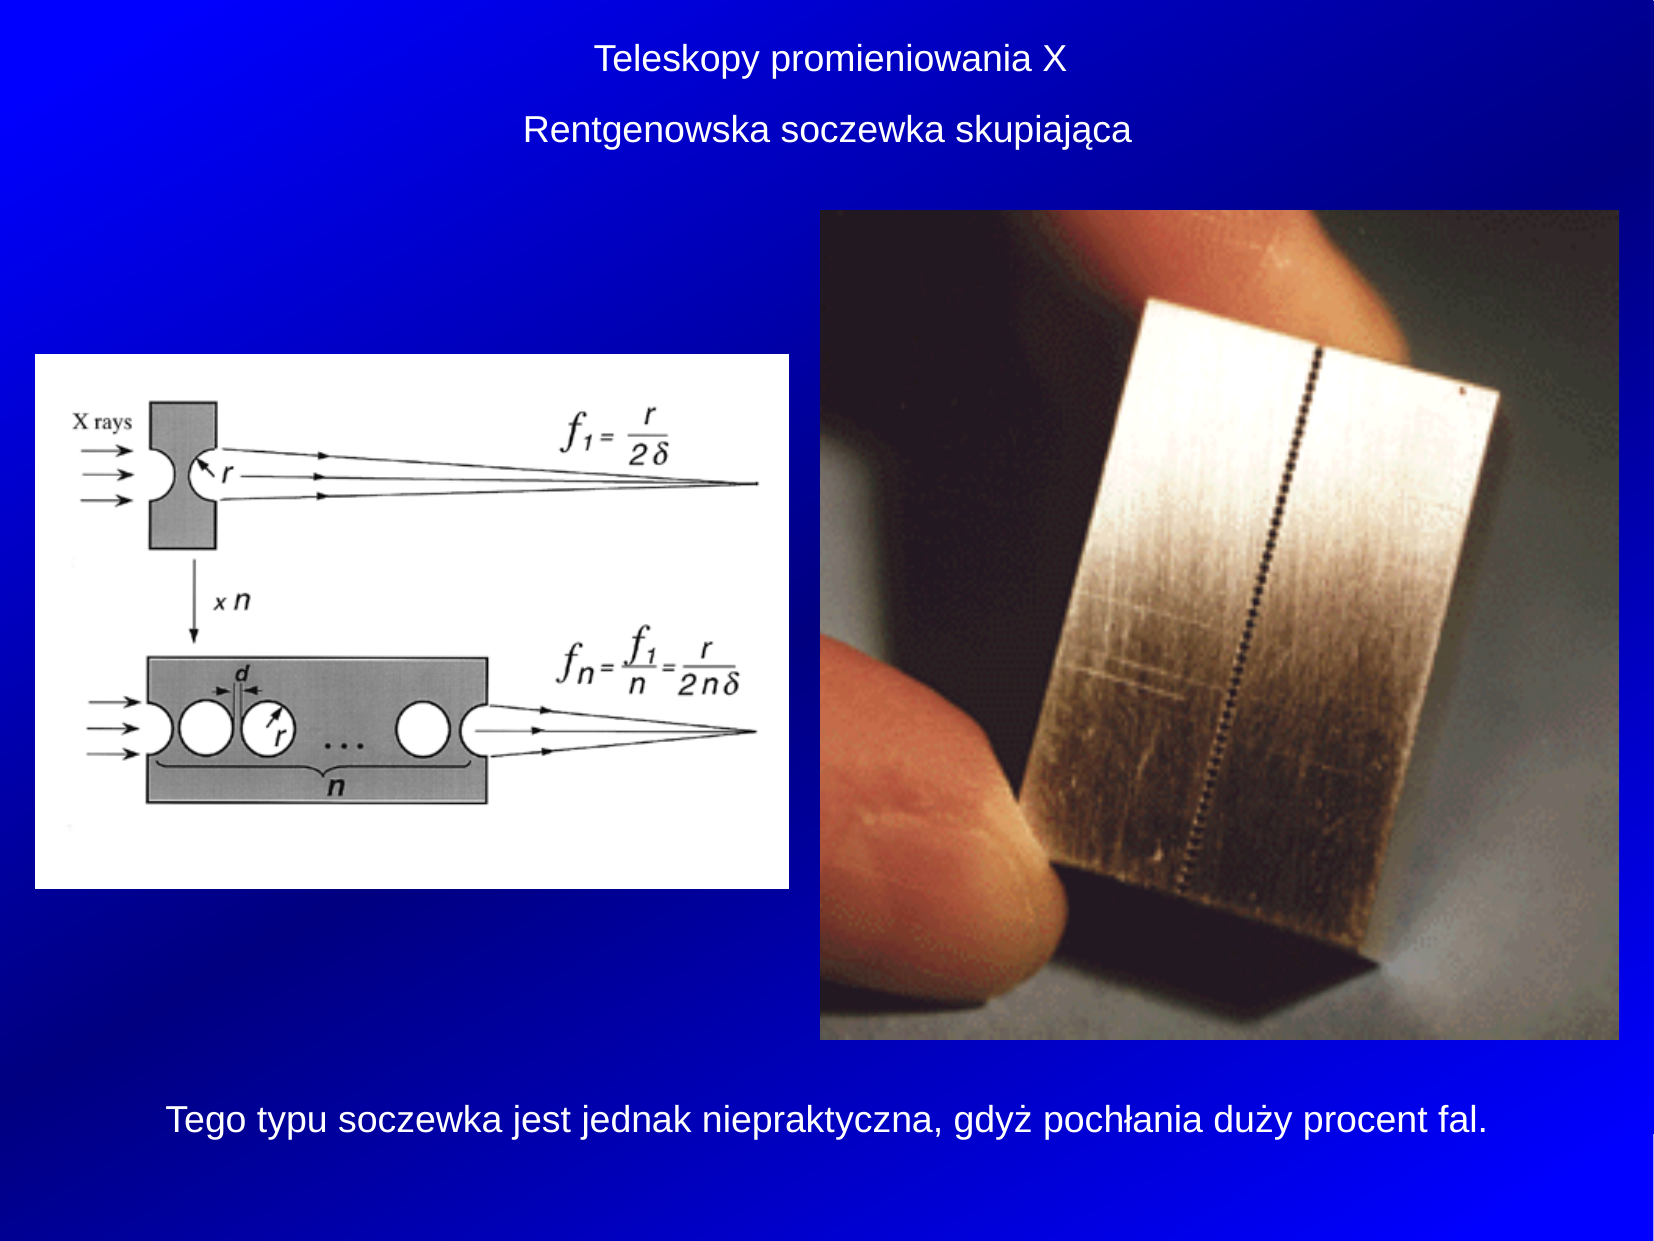

Teleskopy promieniowania X
Rentgenowska soczewka skupiająca
Tego typu soczewka jest jednak niepraktyczna, gdyż pochłania duży procent fal.